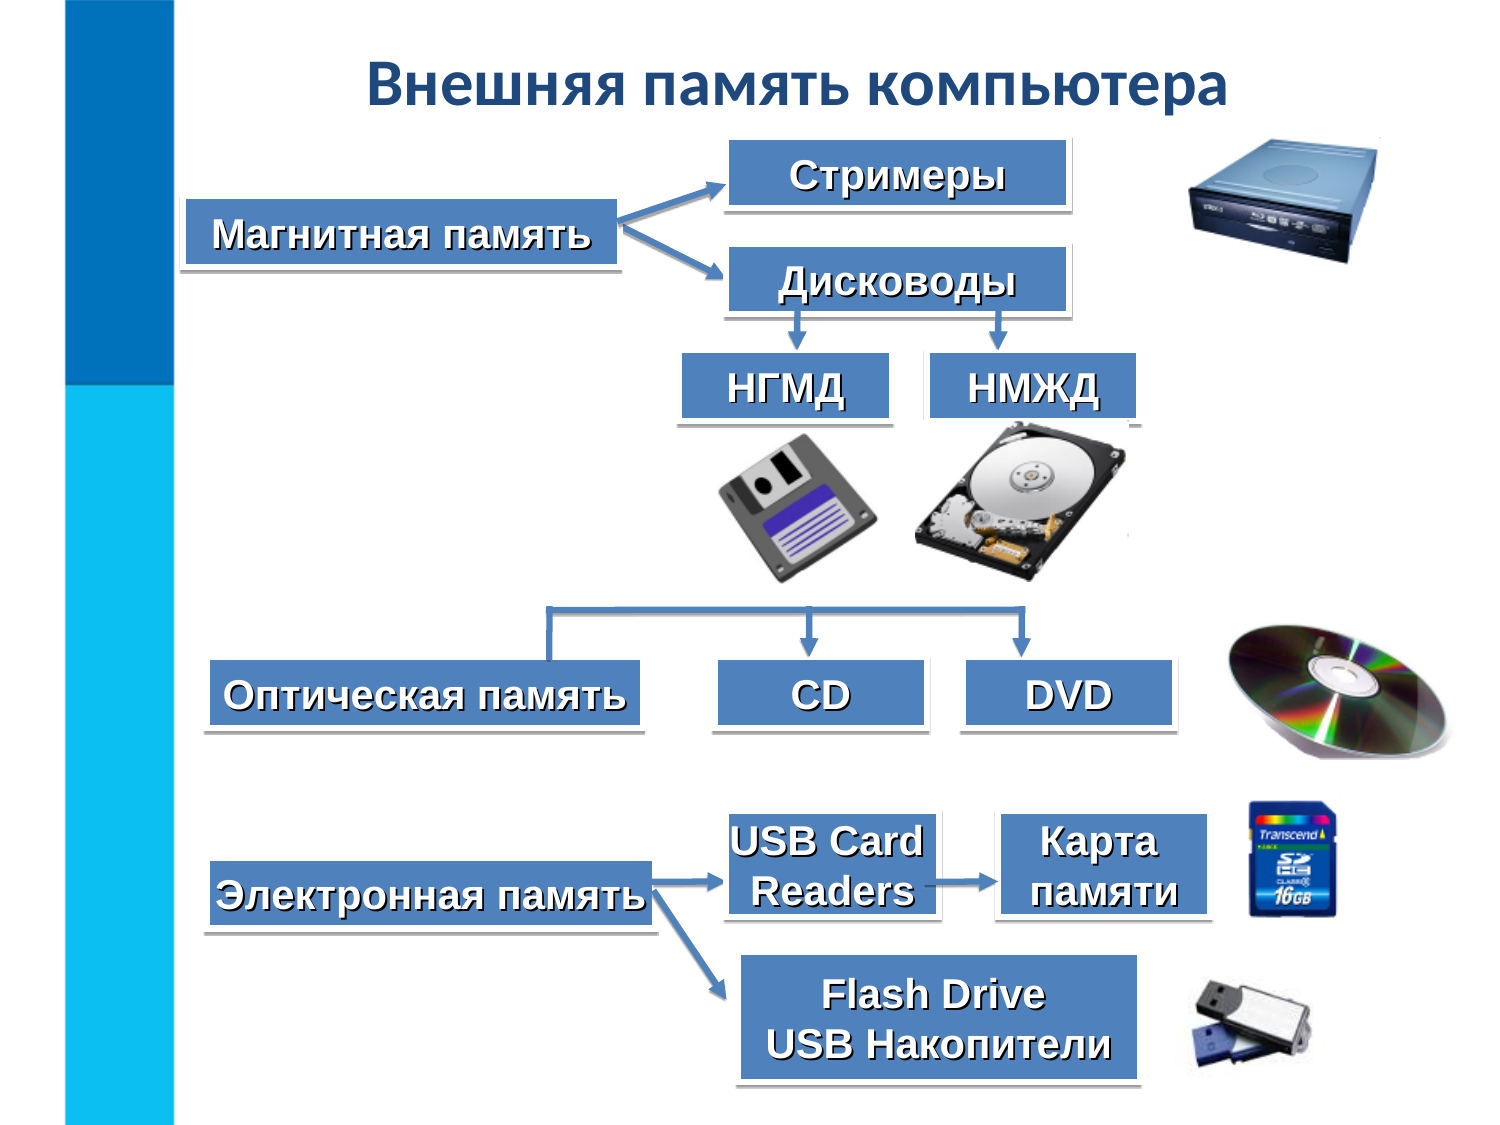

Внешняя память компьютера
Стримеры
Магнитная память
Дисководы
НГМД
НМЖД
Оптическая память
CD
DVD
USB Card
Readers
Карта
памяти
Электронная память
Flash Drive
USB Накопители